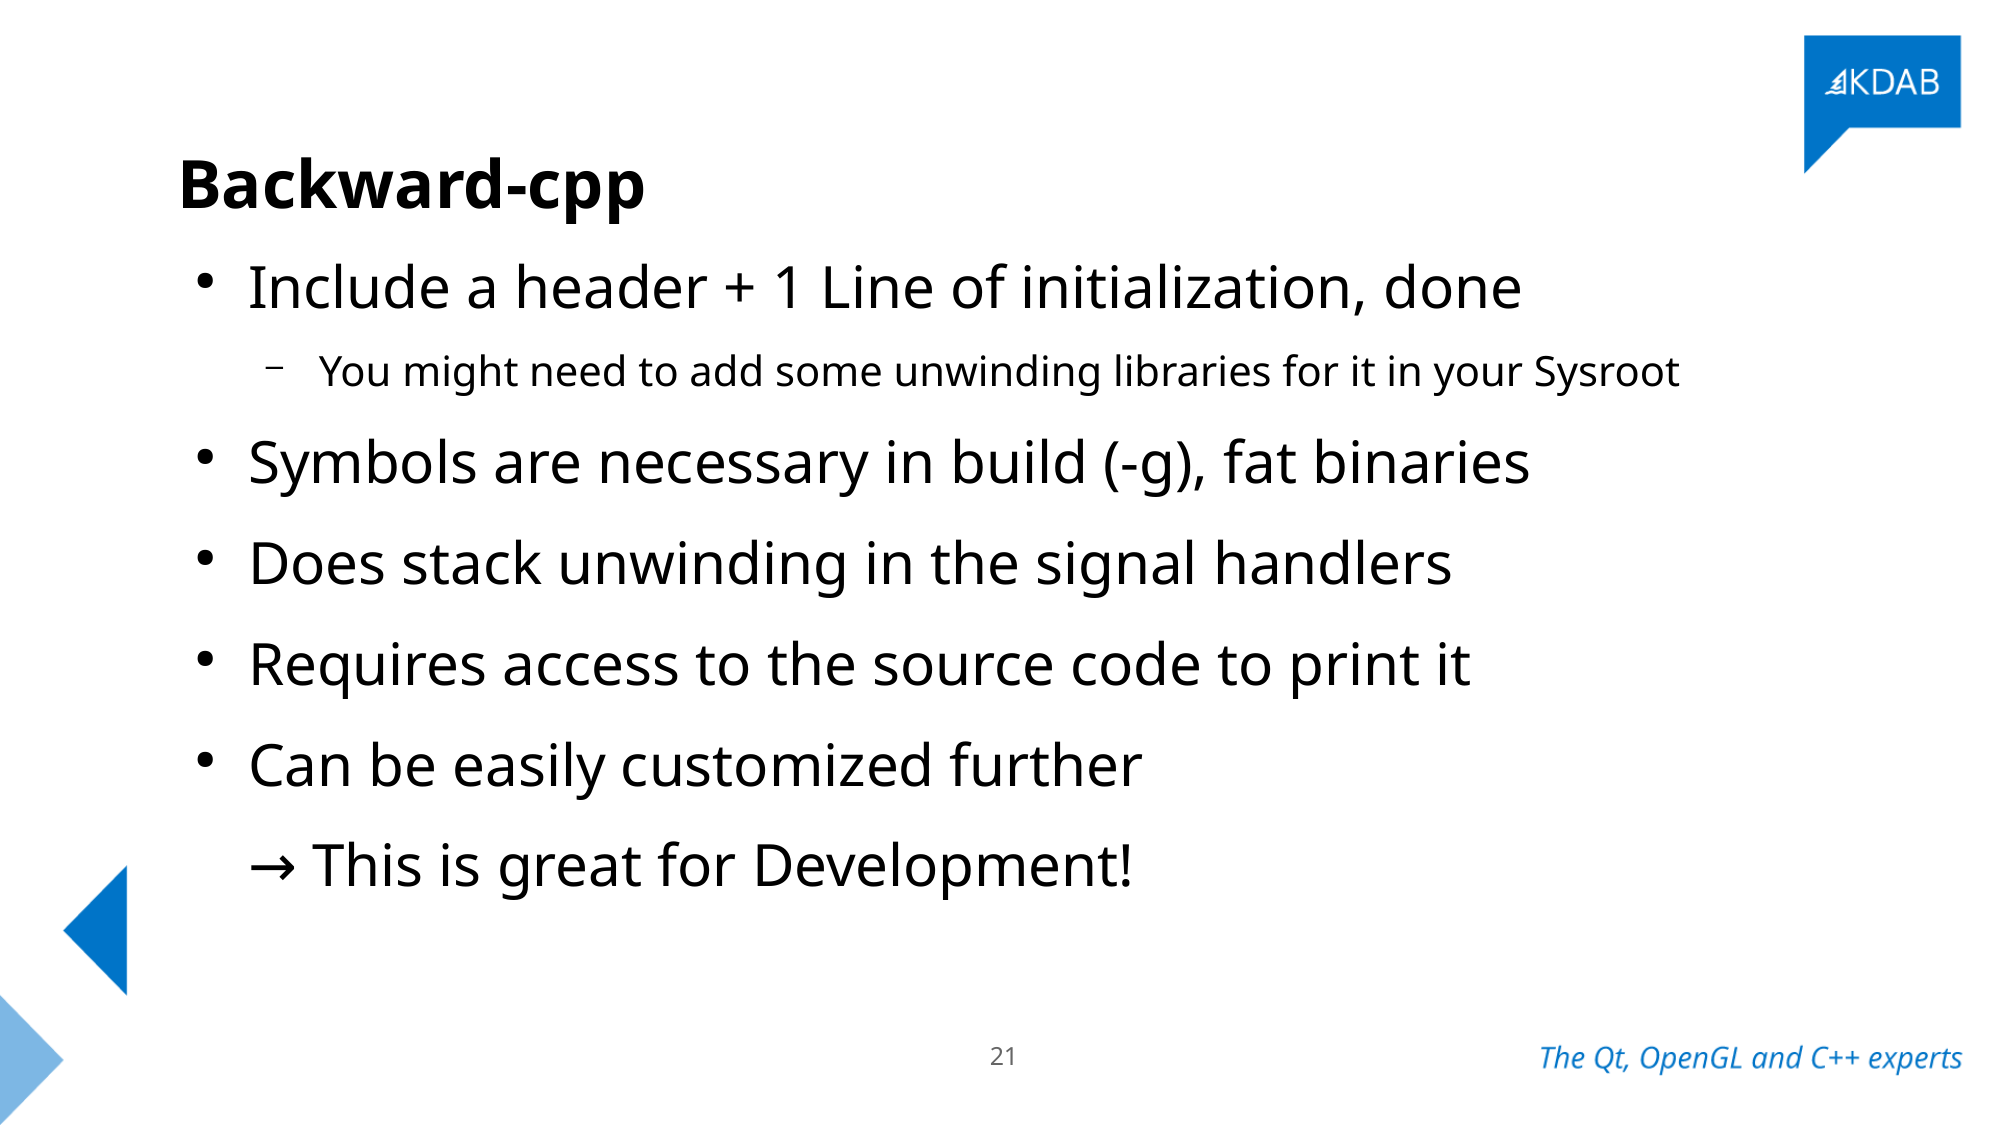

# Backward-cpp
Include a header + 1 Line of initialization, done
You might need to add some unwinding libraries for it in your Sysroot
Symbols are necessary in build (-g), fat binaries
Does stack unwinding in the signal handlers
Requires access to the source code to print it
Can be easily customized further
→ This is great for Development!